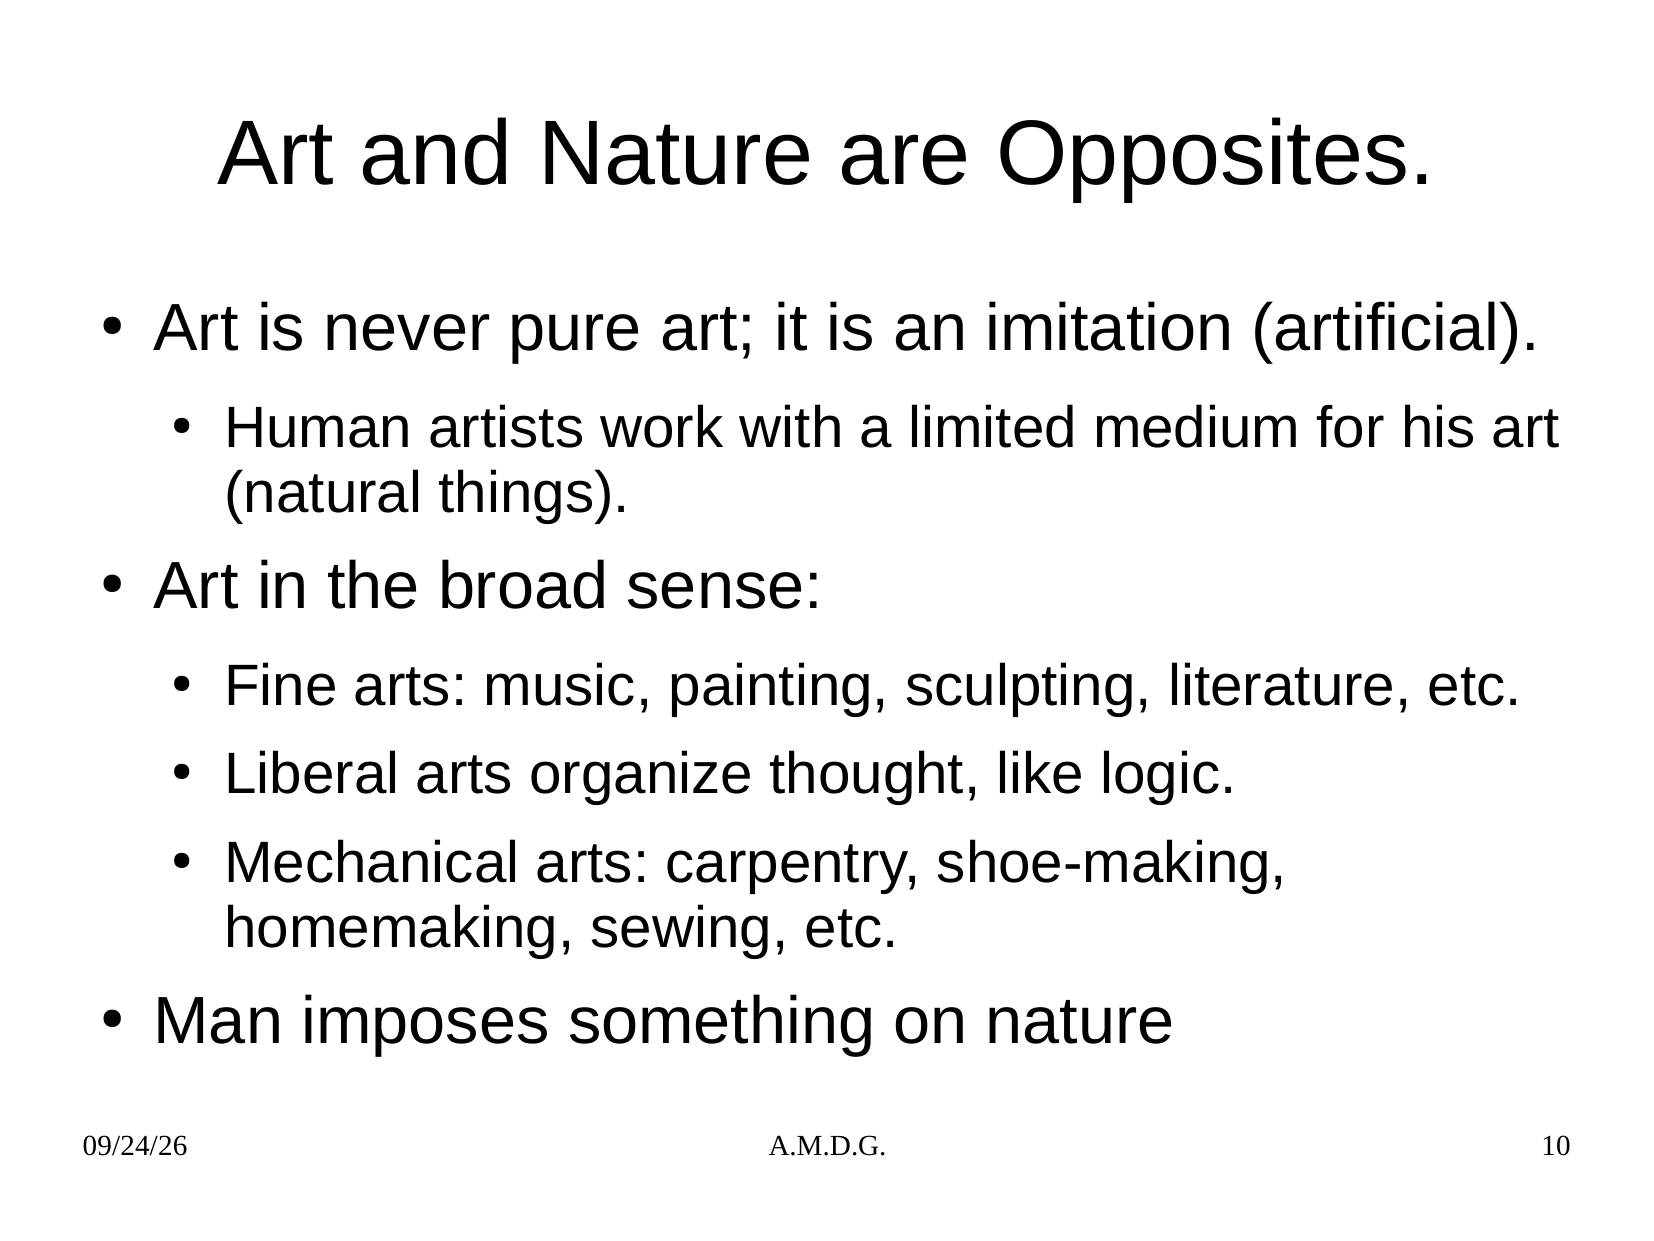

# Art and Nature are Opposites.
Art is never pure art; it is an imitation (artificial).
Human artists work with a limited medium for his art (natural things).
Art in the broad sense:
Fine arts: music, painting, sculpting, literature, etc.
Liberal arts organize thought, like logic.
Mechanical arts: carpentry, shoe-making, homemaking, sewing, etc.
Man imposes something on nature
A.M.D.G.
10